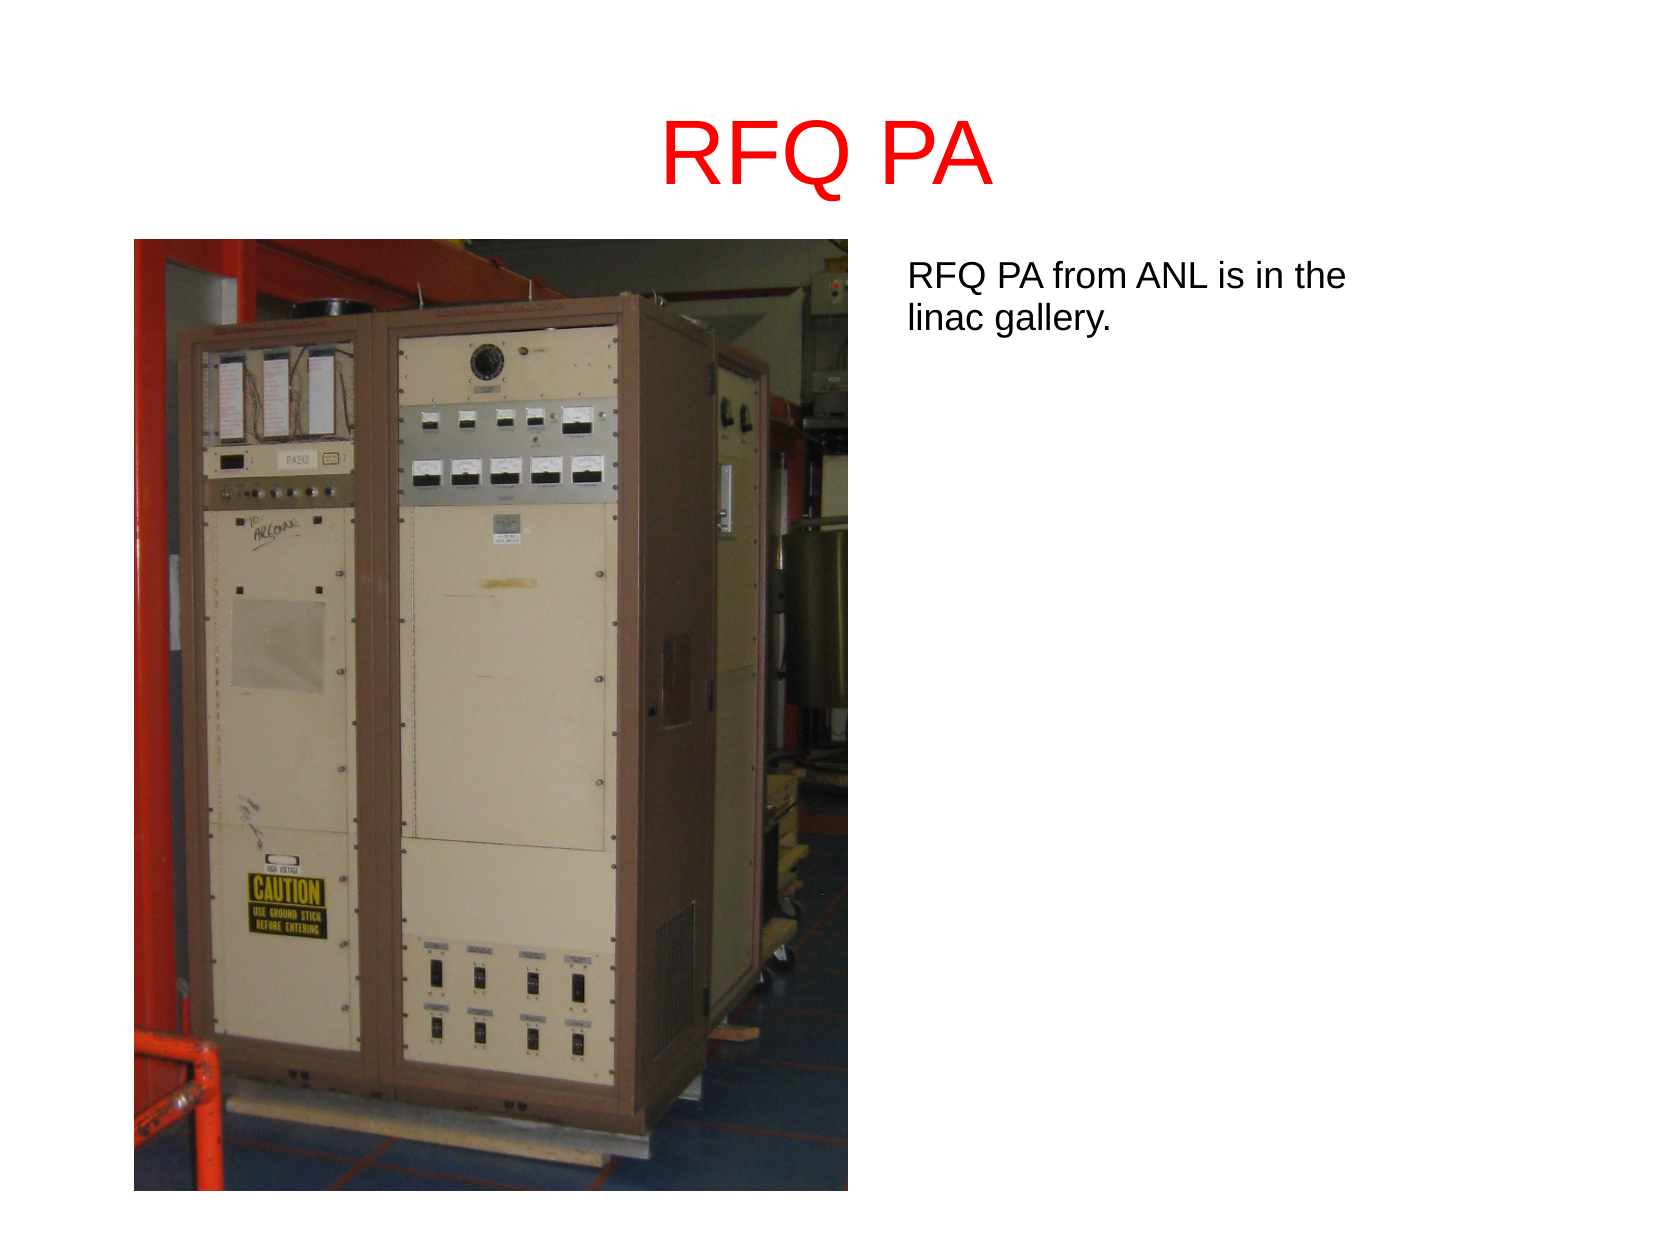

# RFQ PA
RFQ PA from ANL is in the linac gallery.